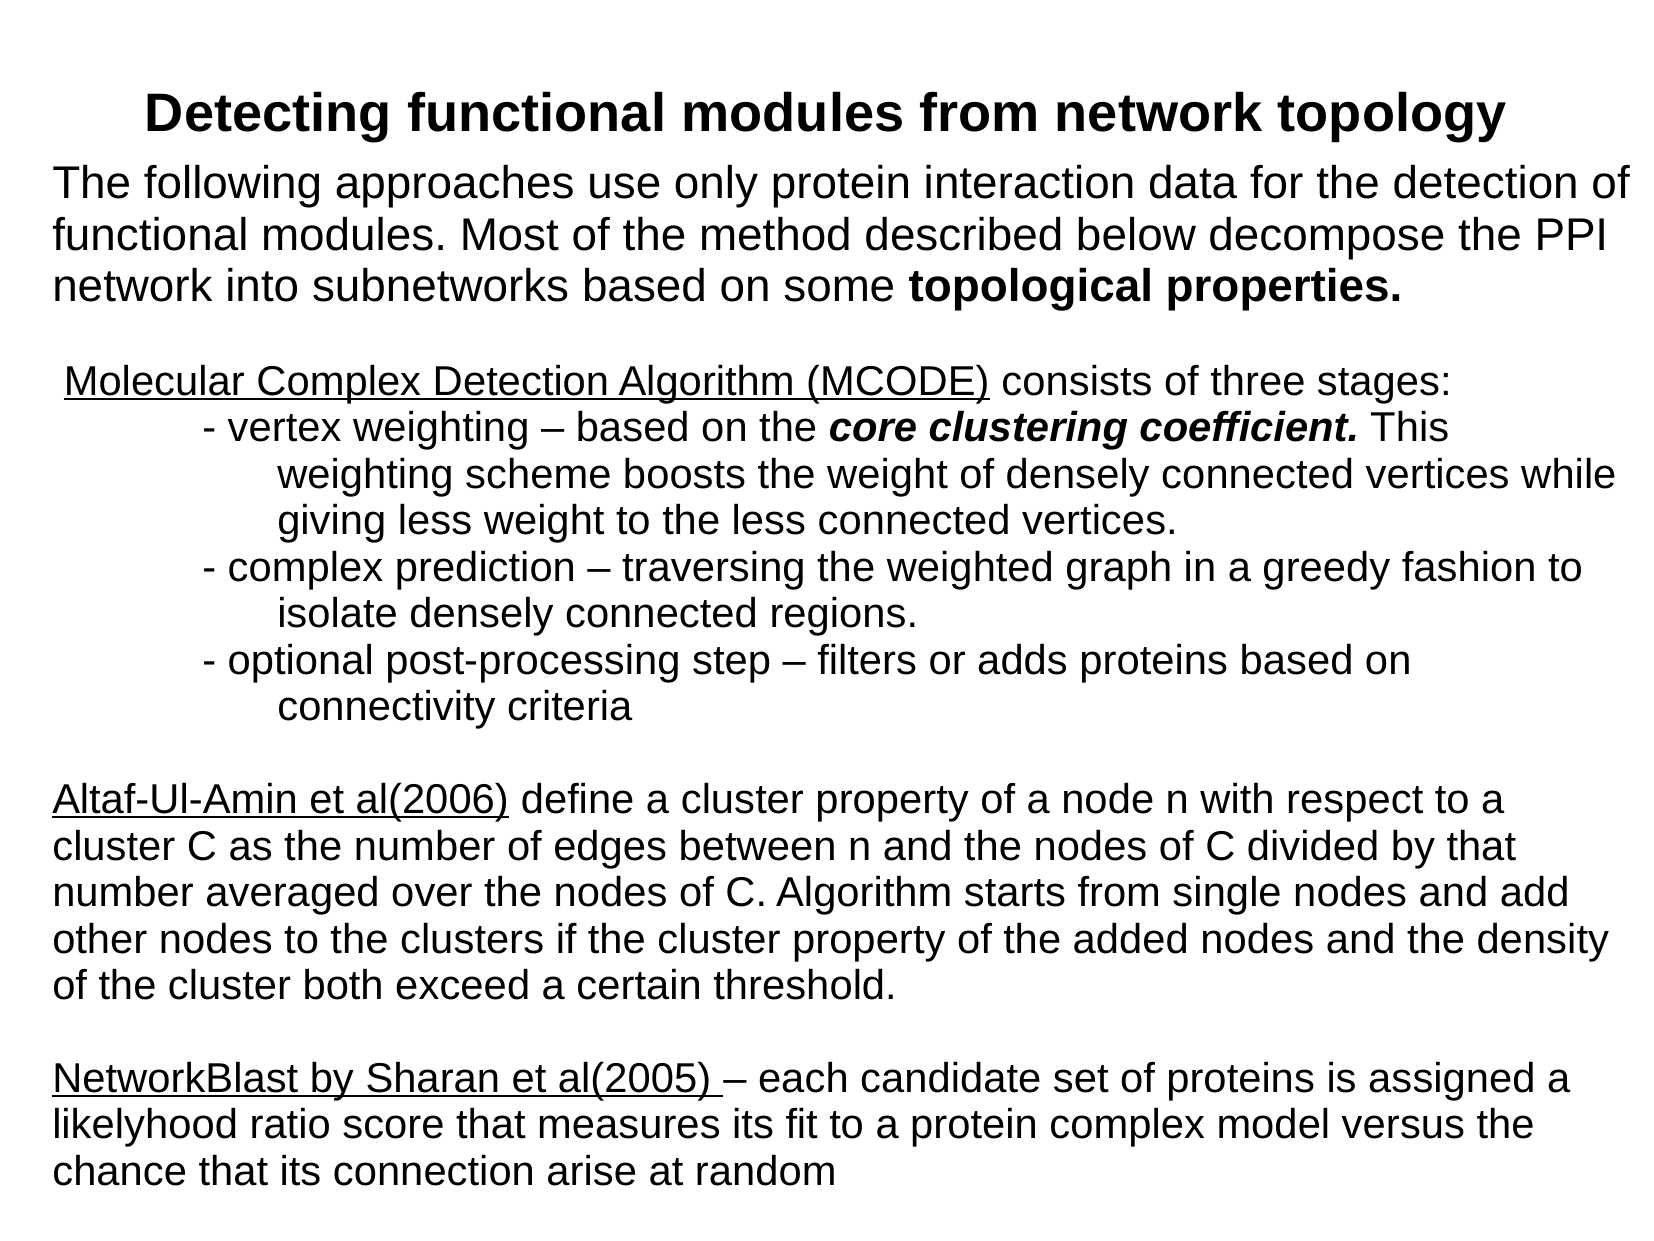

Detecting functional modules from network topology
The following approaches use only protein interaction data for the detection of functional modules. Most of the method described below decompose the PPI network into subnetworks based on some topological properties.
 Molecular Complex Detection Algorithm (MCODE) consists of three stages:
		- vertex weighting – based on the core clustering coefficient. This 						weighting scheme boosts the weight of densely connected vertices while 			giving less weight to the less connected vertices.
		- complex prediction – traversing the weighted graph in a greedy fashion to 				isolate densely connected regions.
		- optional post-processing step – filters or adds proteins based on 						connectivity criteria
Altaf-Ul-Amin et al(2006) define a cluster property of a node n with respect to a cluster C as the number of edges between n and the nodes of C divided by that number averaged over the nodes of C. Algorithm starts from single nodes and add other nodes to the clusters if the cluster property of the added nodes and the density of the cluster both exceed a certain threshold.
NetworkBlast by Sharan et al(2005) – each candidate set of proteins is assigned a likelyhood ratio score that measures its fit to a protein complex model versus the chance that its connection arise at random